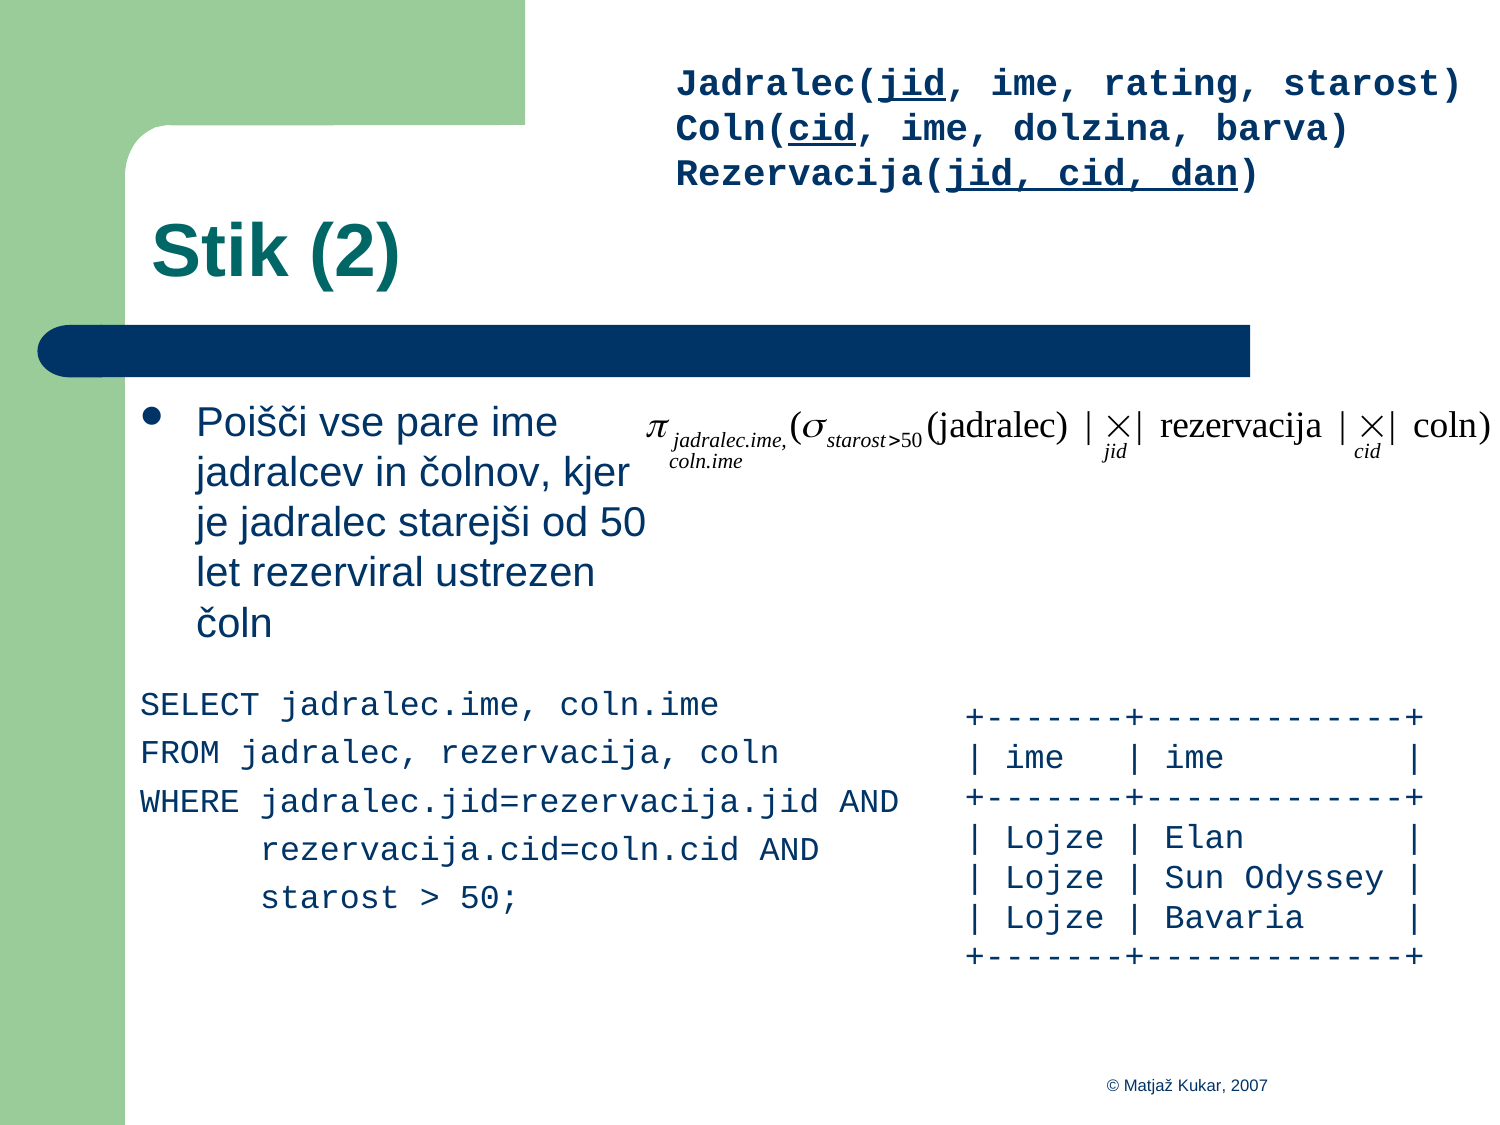

Jadralec(jid, ime, rating, starost)
Coln(cid, ime, dolzina, barva)
Rezervacija(jid, cid, dan)
# Stik (2)
Poišči vse pare ime jadralcev in čolnov, kjer je jadralec starejši od 50 let rezerviral ustrezen čoln
SELECT jadralec.ime, coln.ime
FROM jadralec, rezervacija, coln
WHERE jadralec.jid=rezervacija.jid AND
 rezervacija.cid=coln.cid AND
 starost > 50;
+-------+-------------+
| ime | ime |
+-------+-------------+
| Lojze | Elan |
| Lojze | Sun Odyssey |
| Lojze | Bavaria |
+-------+-------------+
© Matjaž Kukar, 2007